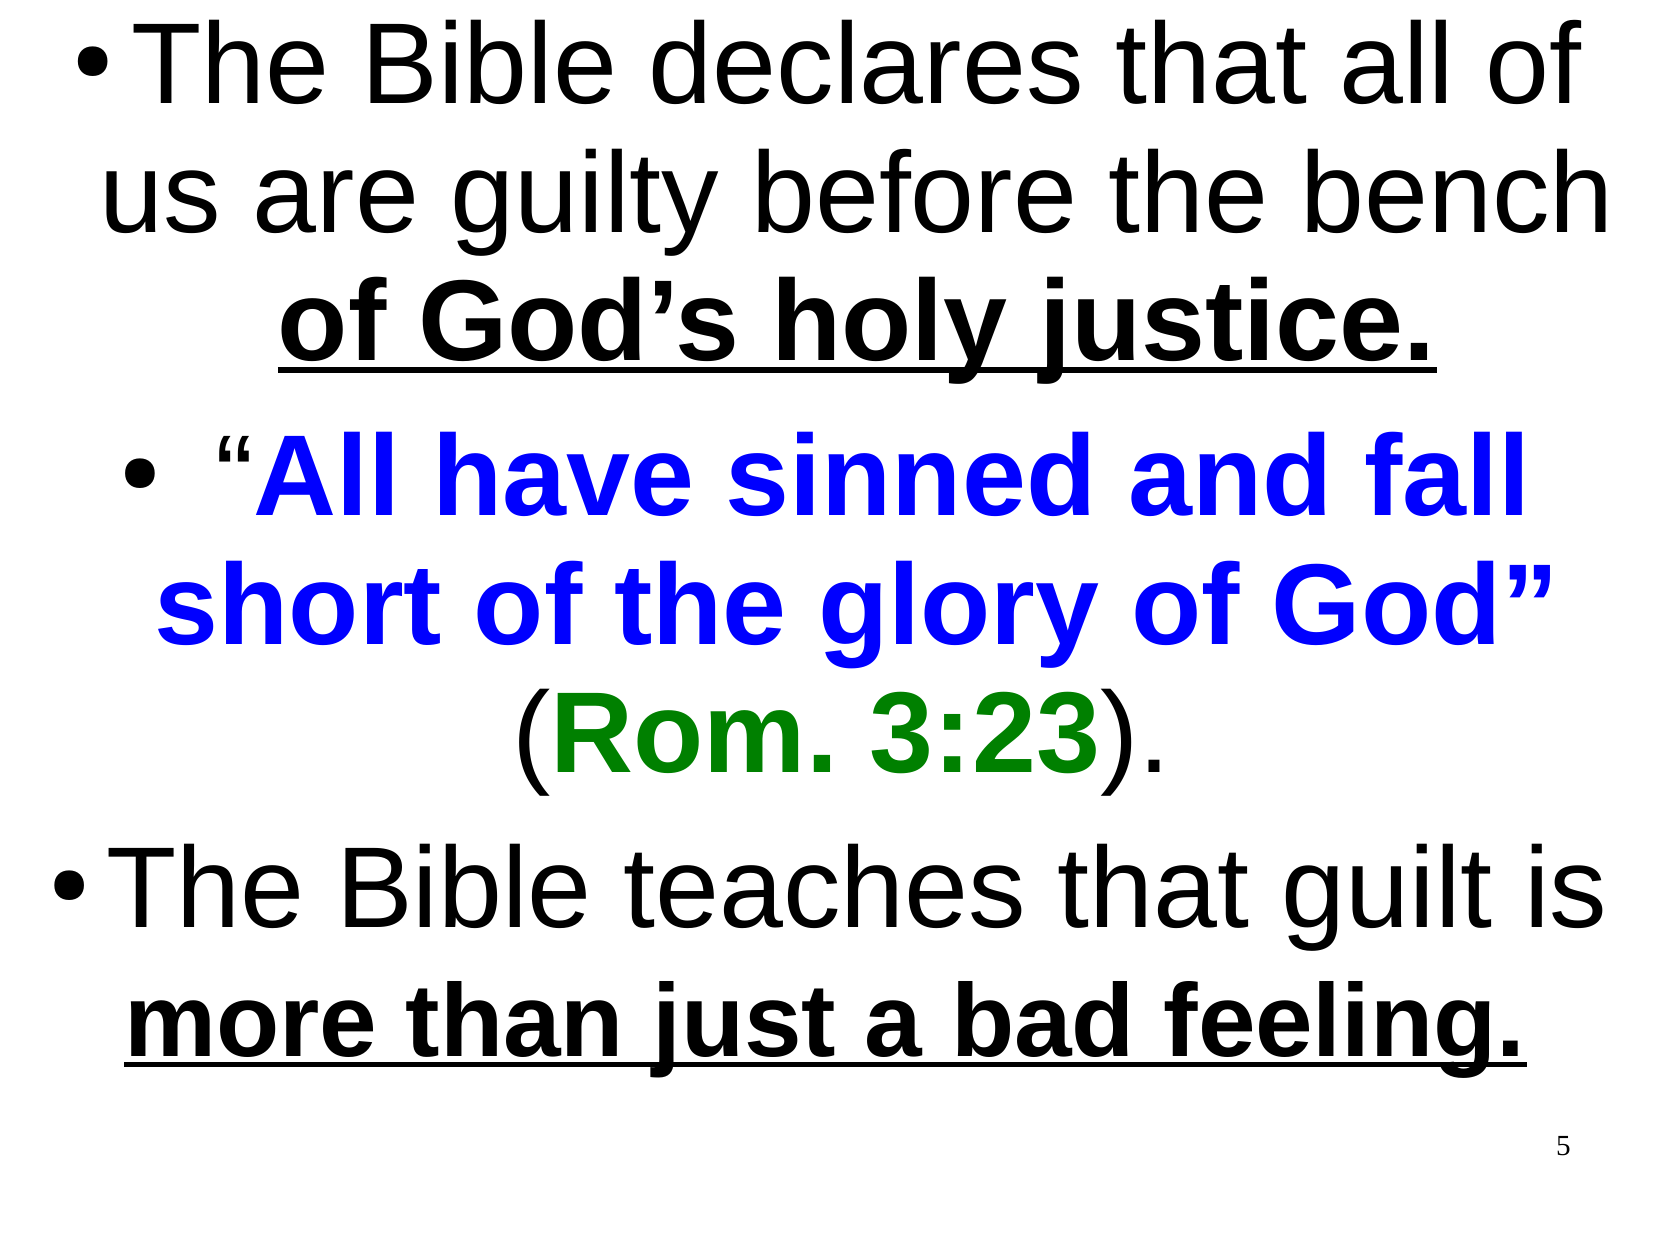

# The Bible declares that all of us are guilty before the bench of God’s holy justice.
 “All have sinned and fall short of the glory of God” (Rom. 3:23).
The Bible teaches that guilt is more than just a bad feeling.
5